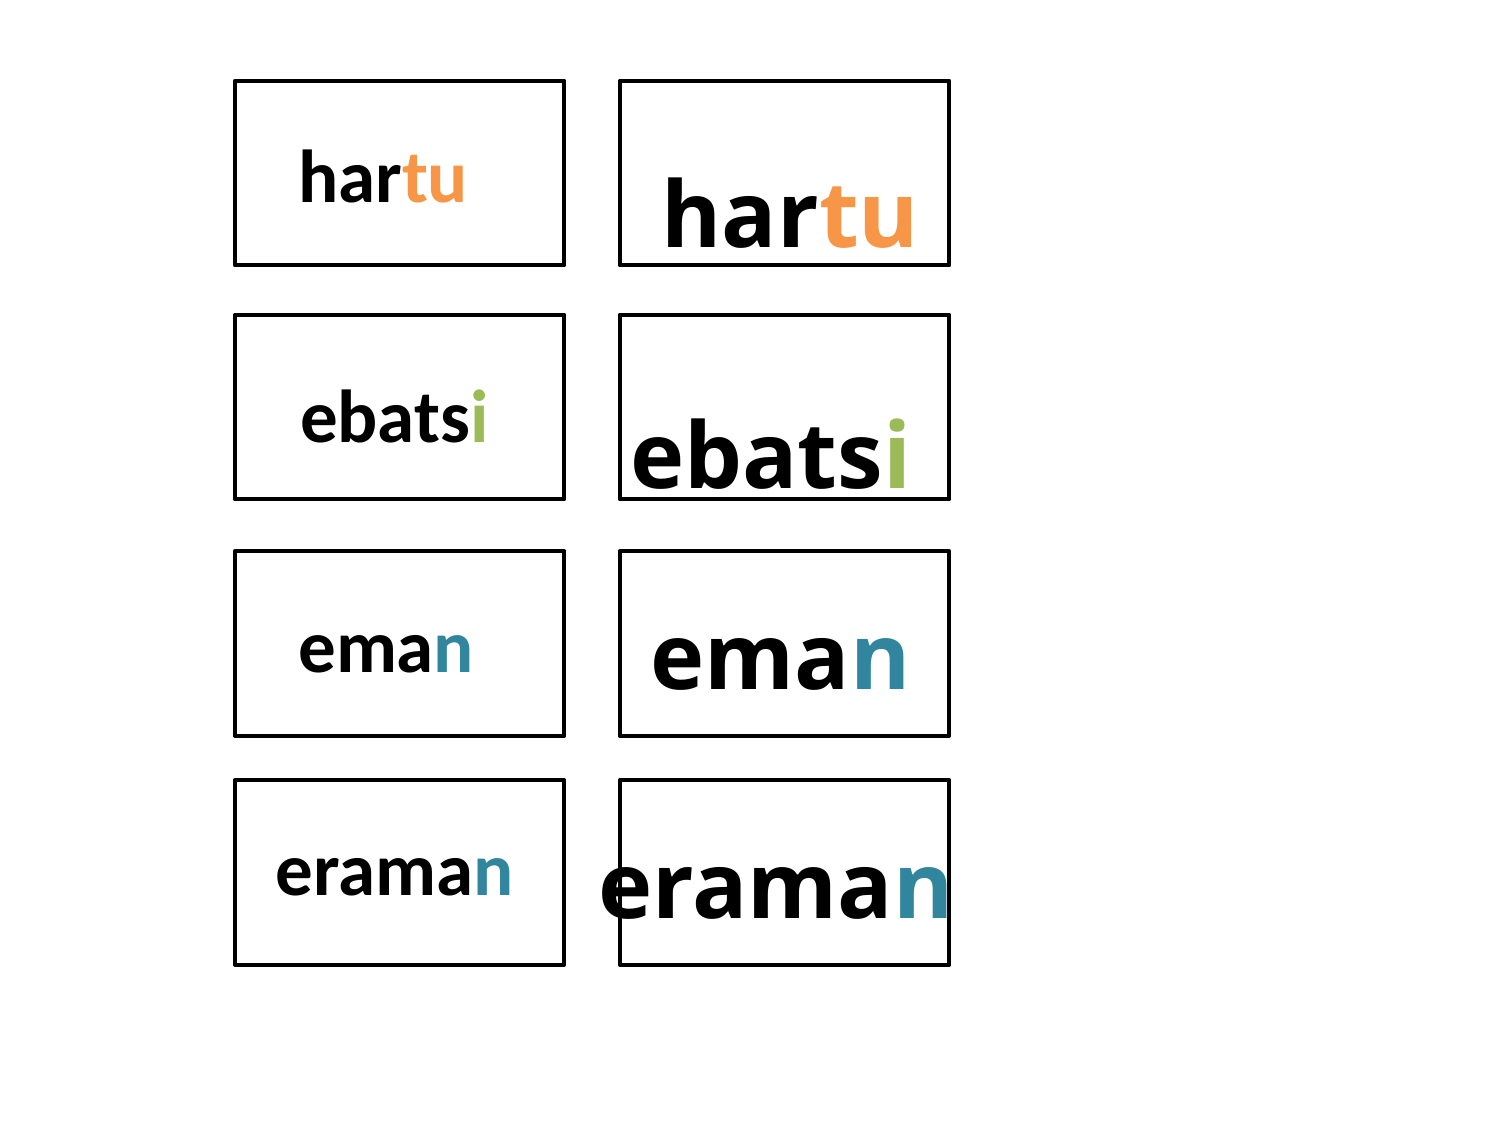

hartu
hartu
ebatsi
ebatsi
eman
eman
eraman
eraman